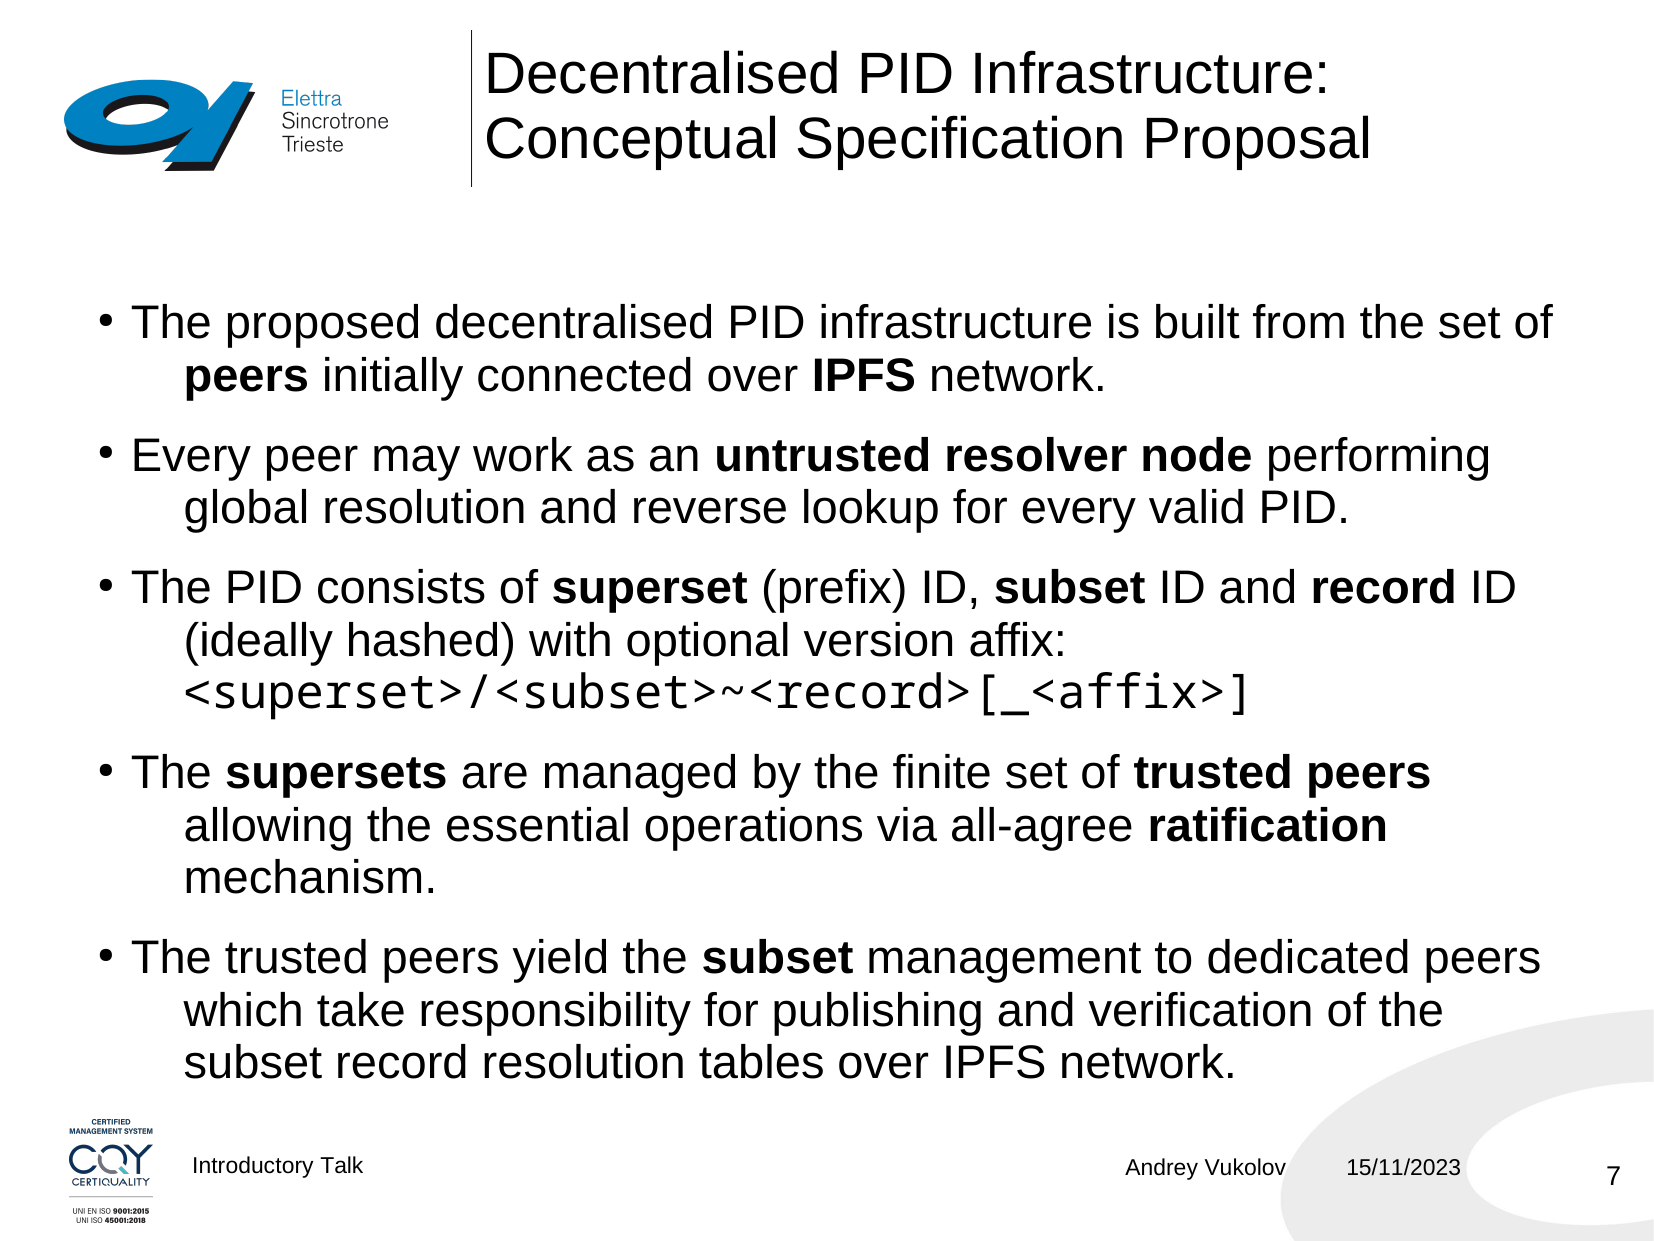

# Decentralised PID Infrastructure: Conceptual Specification Proposal
The proposed decentralised PID infrastructure is built from the set of peers initially connected over IPFS network.
Every peer may work as an untrusted resolver node performing global resolution and reverse lookup for every valid PID.
The PID consists of superset (prefix) ID, subset ID and record ID (ideally hashed) with optional version affix:
<superset>/<subset>~<record>[_<affix>]
The supersets are managed by the finite set of trusted peers allowing the essential operations via all-agree ratification mechanism.
The trusted peers yield the subset management to dedicated peers which take responsibility for publishing and verification of the subset record resolution tables over IPFS network.